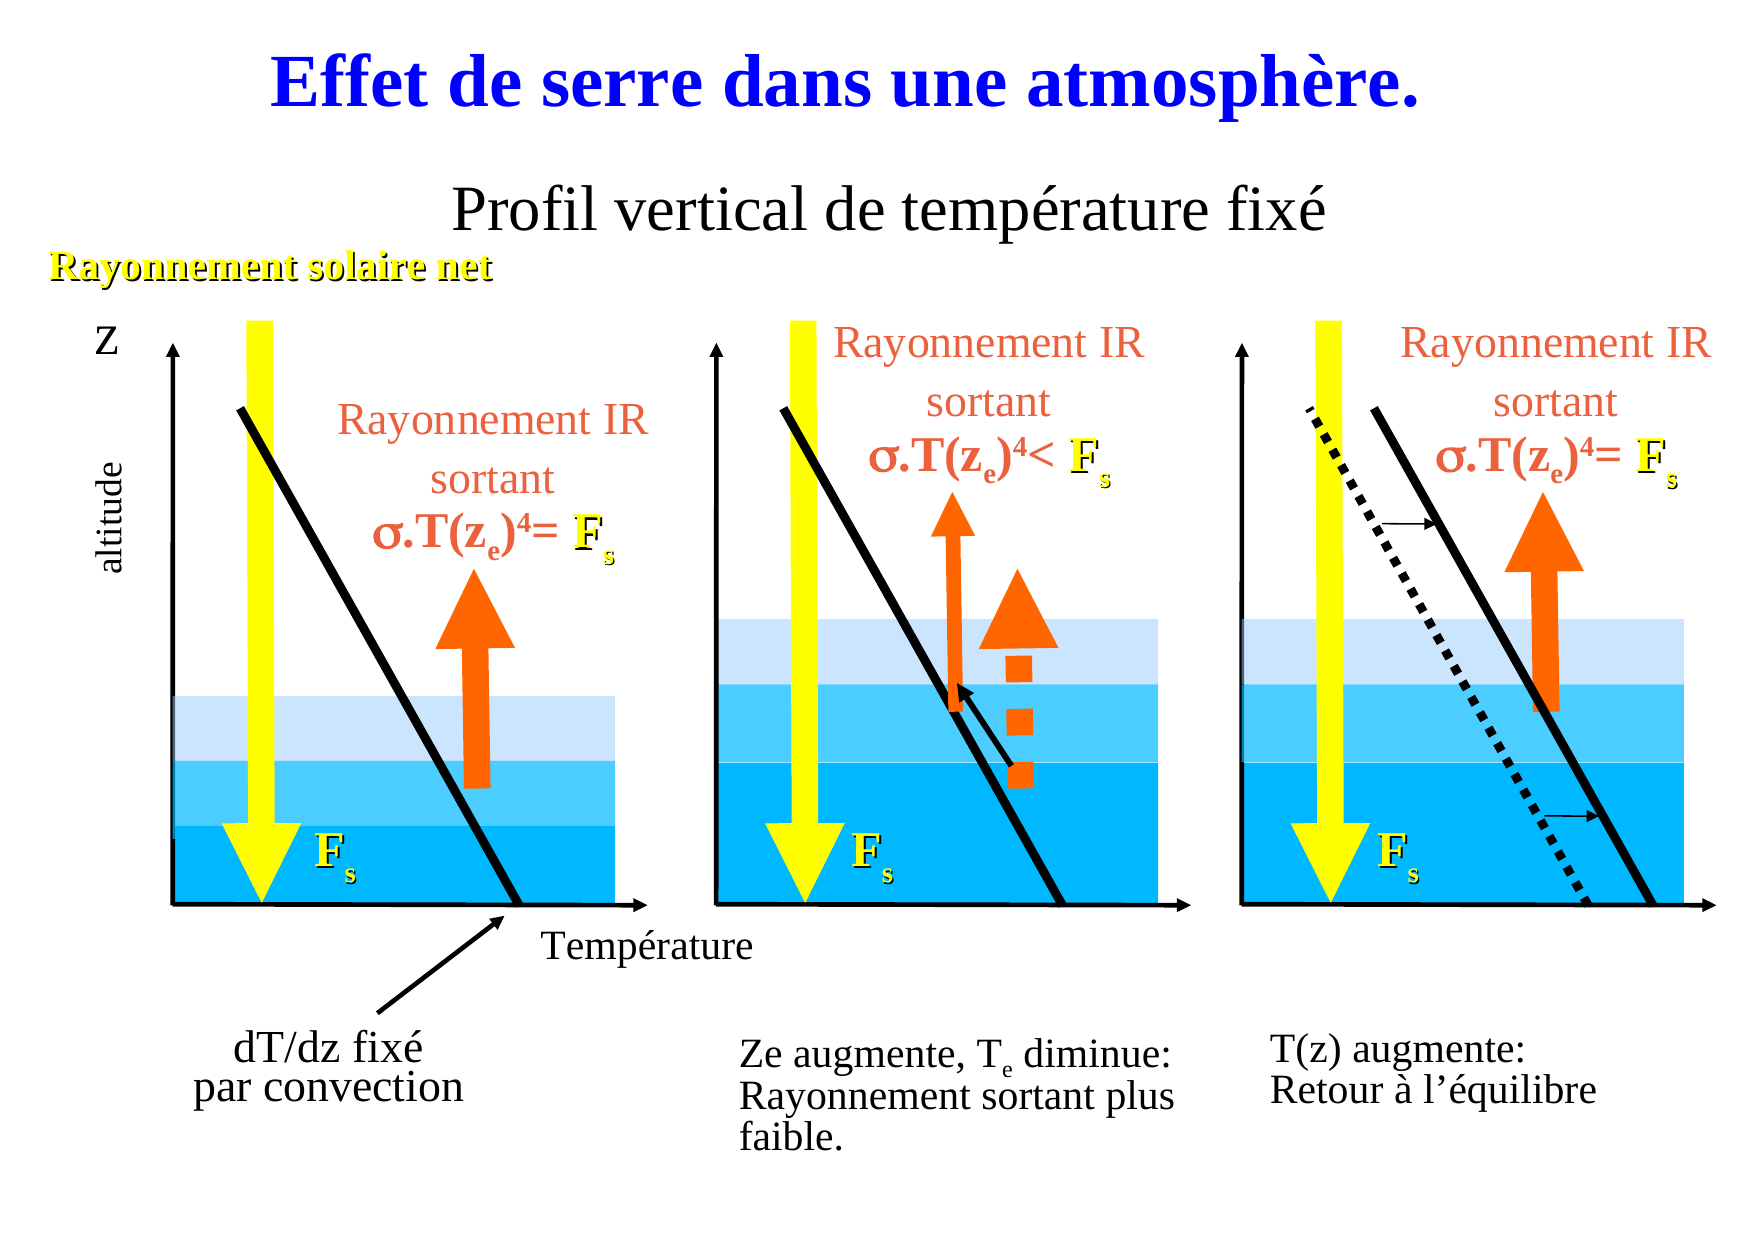

Effet de serre dans une atmosphère.
Profil vertical de température fixé
Rayonnement solaire net
Rayonnement IR sortant
.T(ze)4< Fs
Rayonnement IR sortant
.T(ze)4= Fs
Z
Z
Rayonnement IR sortant
.T(ze)4= Fs
altitude
Fs
Fs
Fs
Température
Ze augmente, Te diminue:
Rayonnement sortant plus faible.
T(z) augmente:
Retour à l’équilibre
dT/dz fixé
par convection